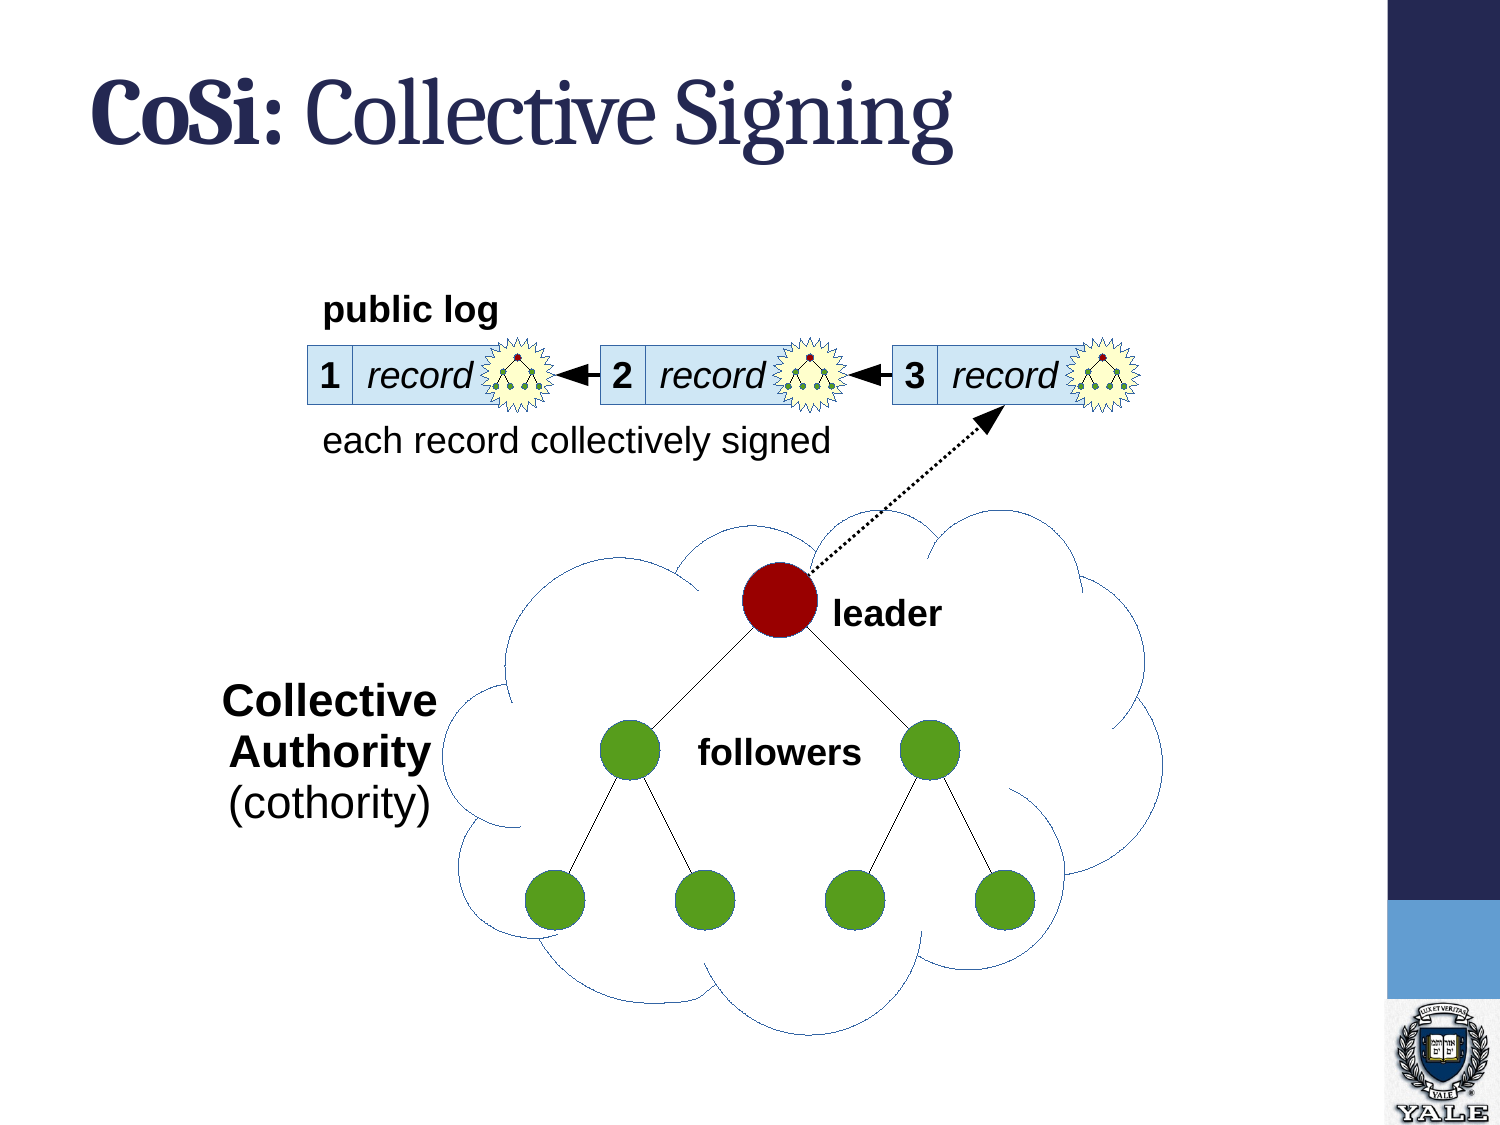

# CoSi: Collective Signing
public log
1
record
2
record
3
record
each record collectively signed
leader
Collective
Authority
(cothority)
followers